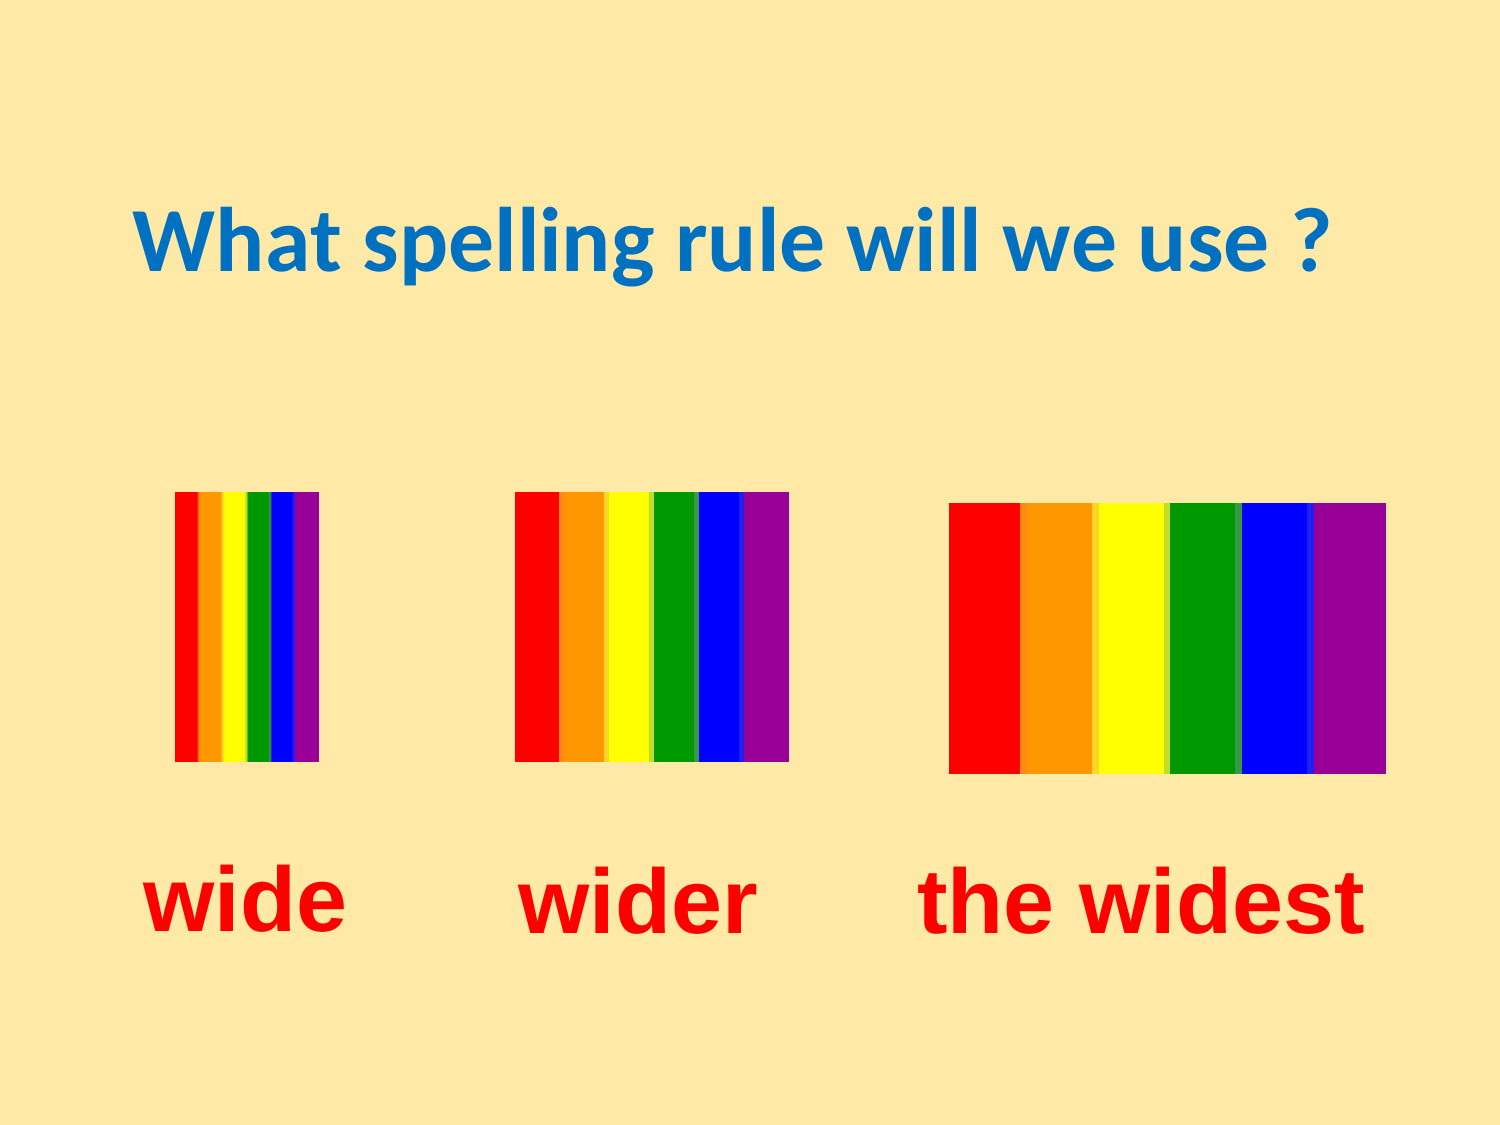

# What spelling rule will we use ?
wide
wider
the widest